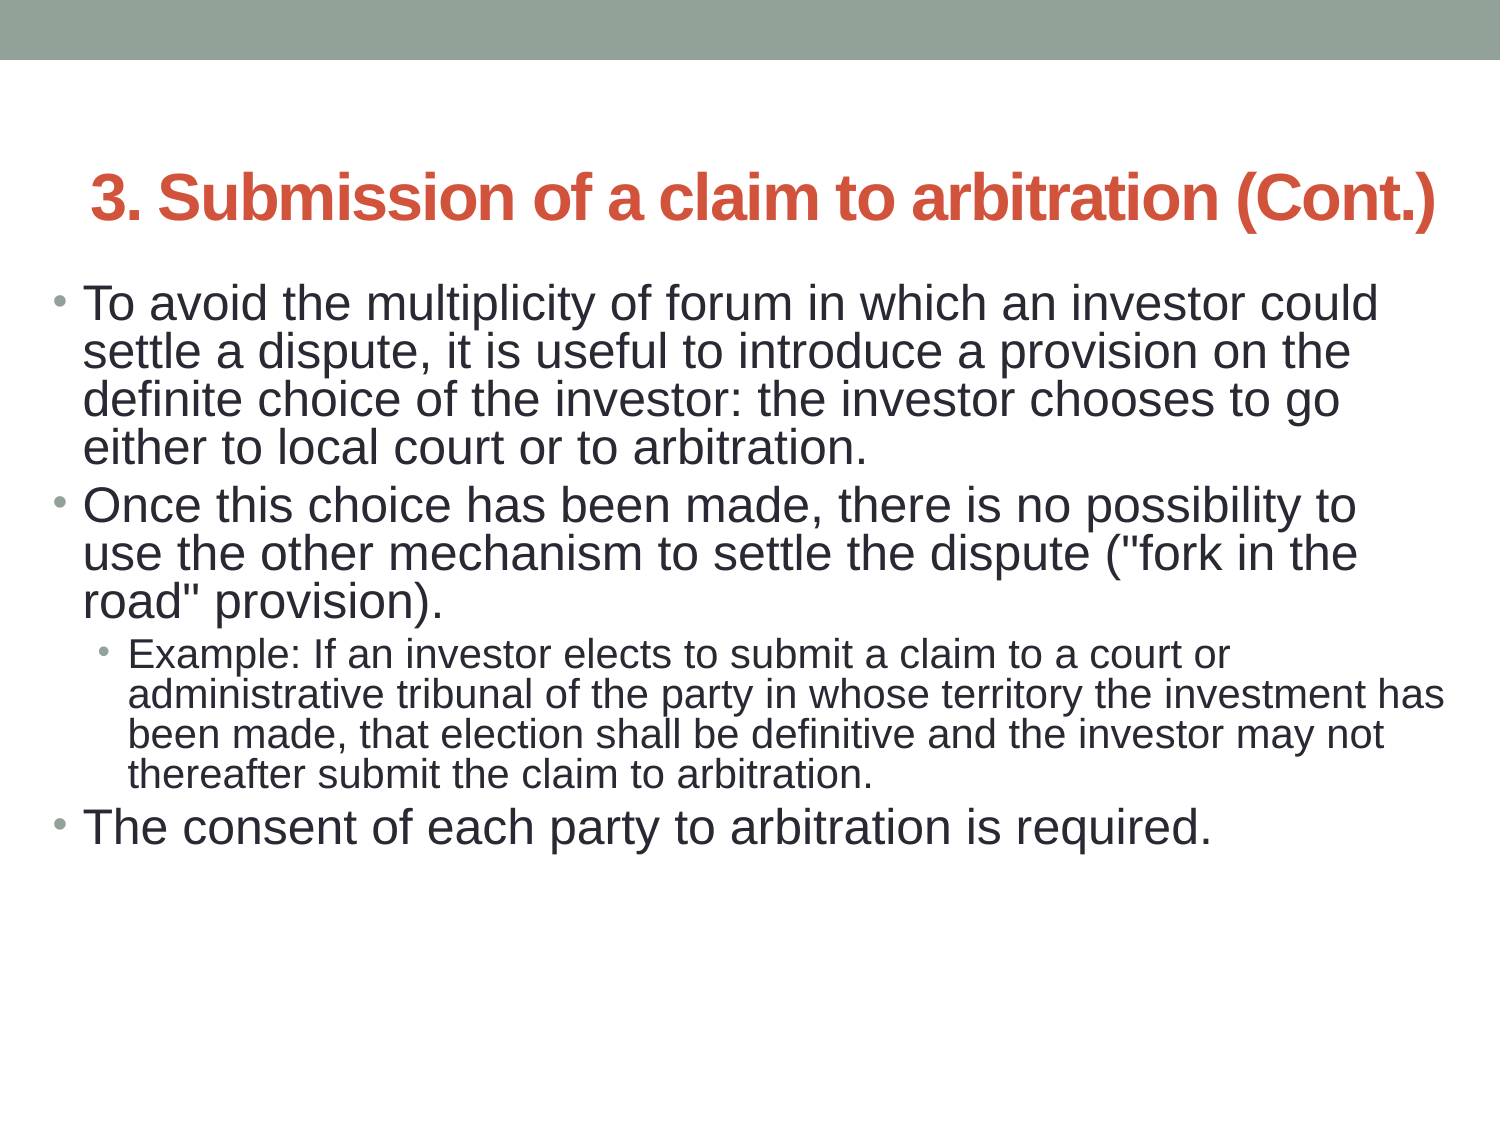

# 3. Submission of a claim to arbitration (Cont.)
To avoid the multiplicity of forum in which an investor could settle a dispute, it is useful to introduce a provision on the definite choice of the investor: the investor chooses to go either to local court or to arbitration.
Once this choice has been made, there is no possibility to use the other mechanism to settle the dispute ("fork in the road" provision).
Example: If an investor elects to submit a claim to a court or administrative tribunal of the party in whose territory the investment has been made, that election shall be definitive and the investor may not thereafter submit the claim to arbitration.
The consent of each party to arbitration is required.